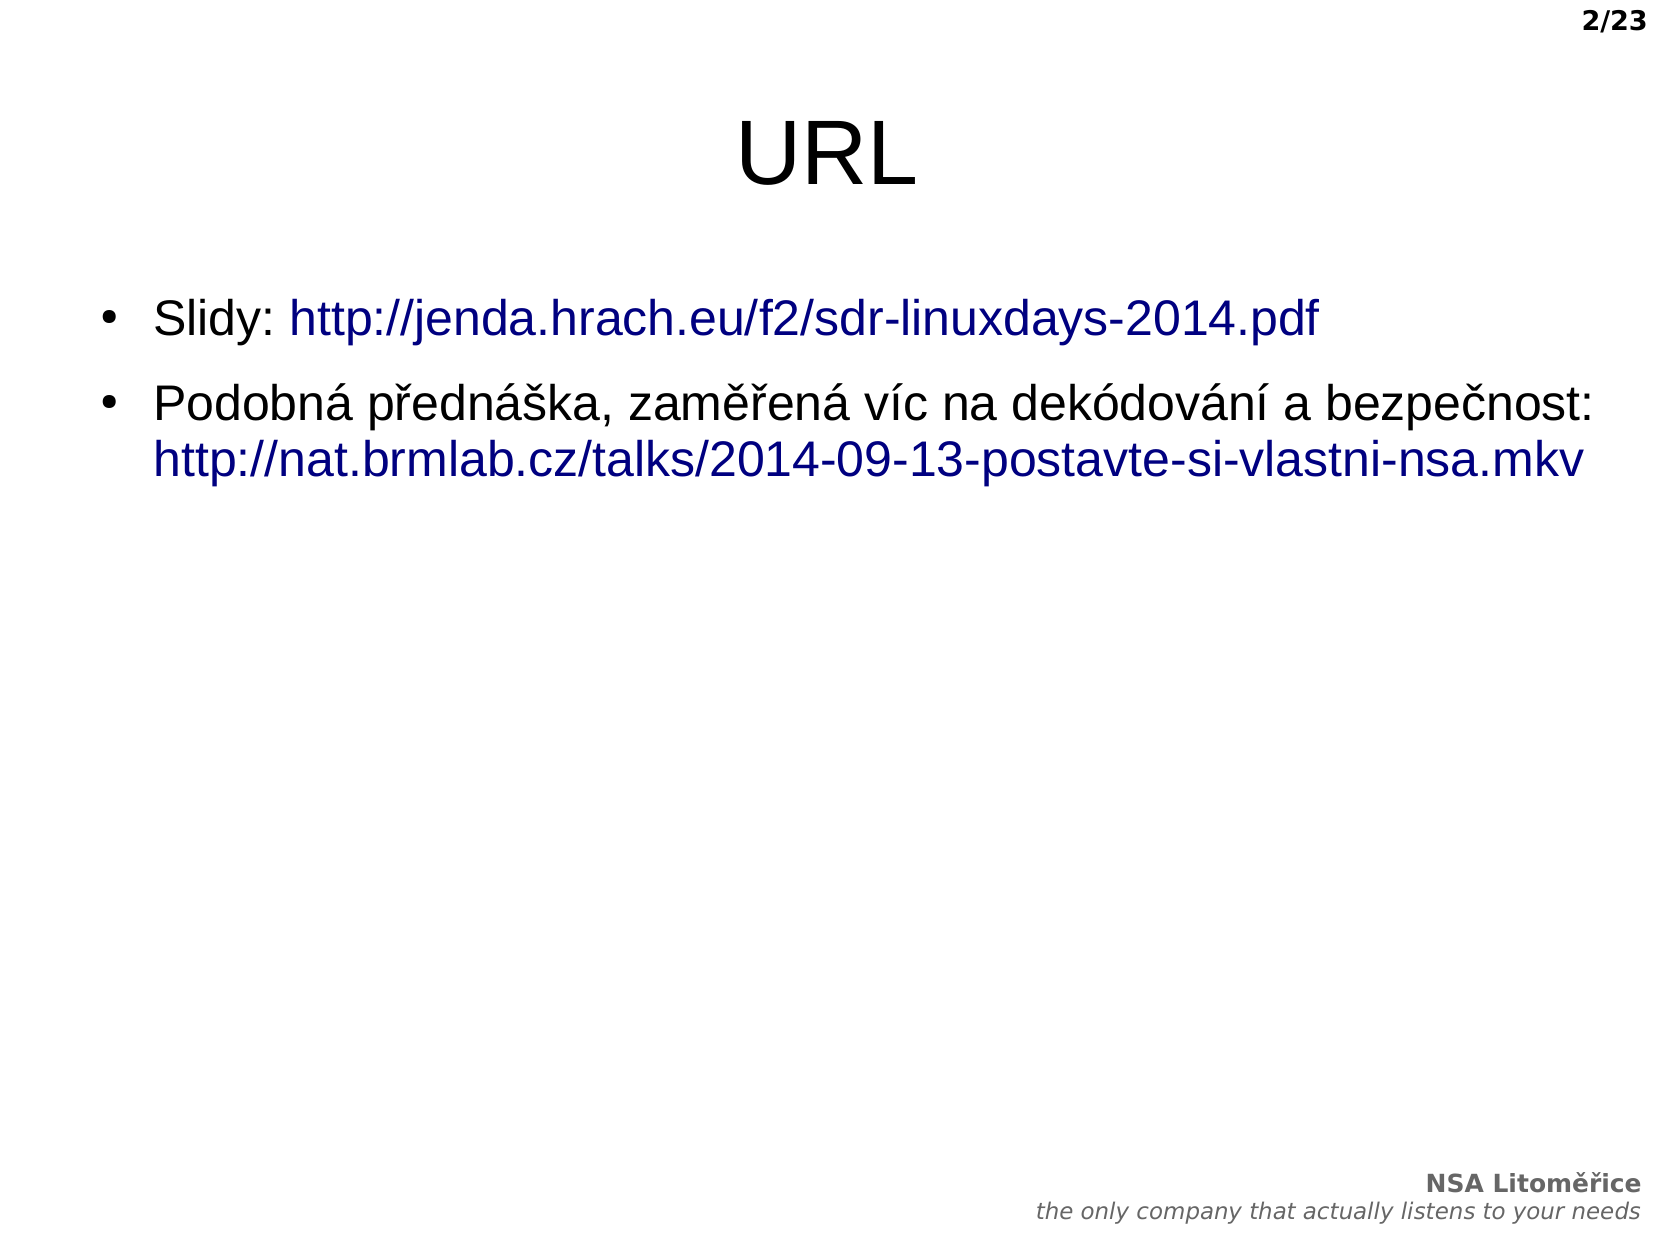

aaa
# URL
Slidy: http://jenda.hrach.eu/f2/sdr-linuxdays-2014.pdf
Podobná přednáška, zaměřená víc na dekódování a bezpečnost: http://nat.brmlab.cz/talks/2014-09-13-postavte-si-vlastni-nsa.mkv
2